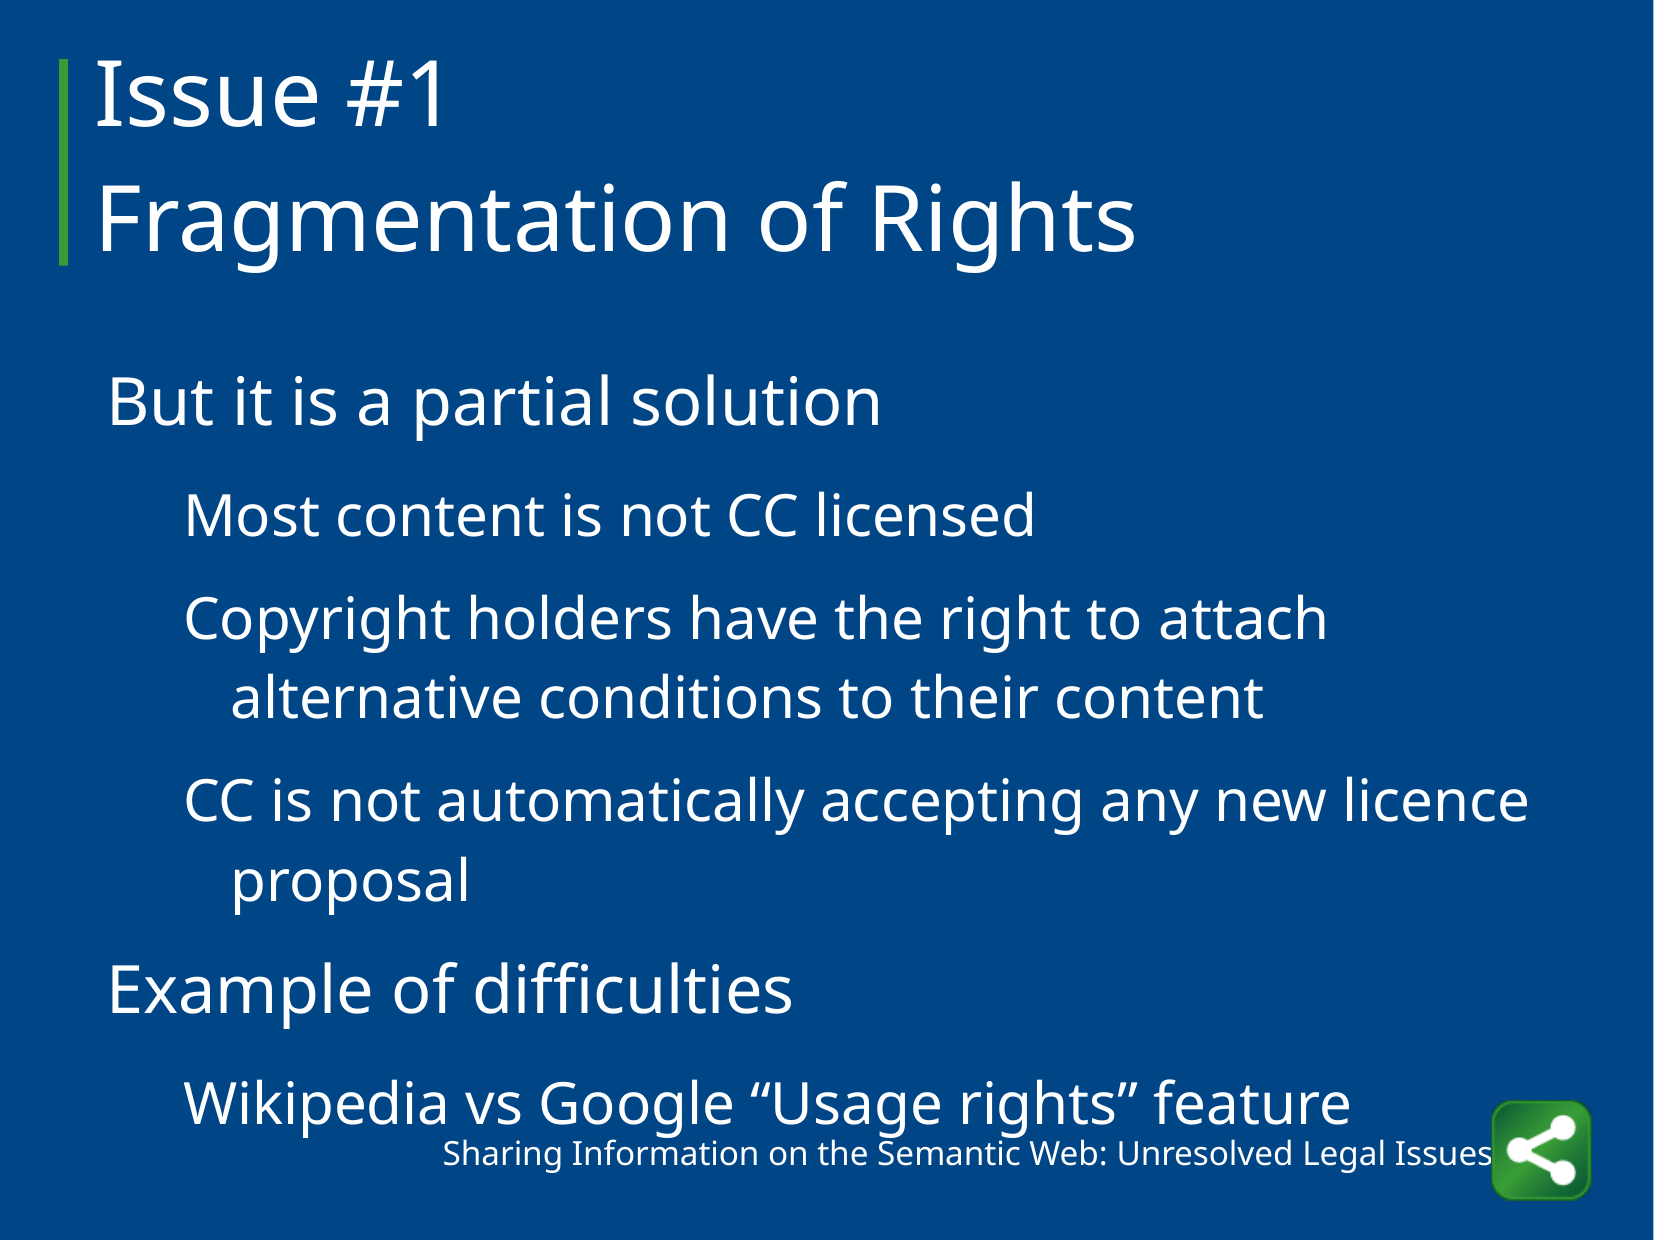

# Issue #1 Fragmentation of Rights
But it is a partial solution
Most content is not CC licensed
Copyright holders have the right to attach alternative conditions to their content
CC is not automatically accepting any new licence proposal
Example of difficulties
Wikipedia vs Google “Usage rights” feature